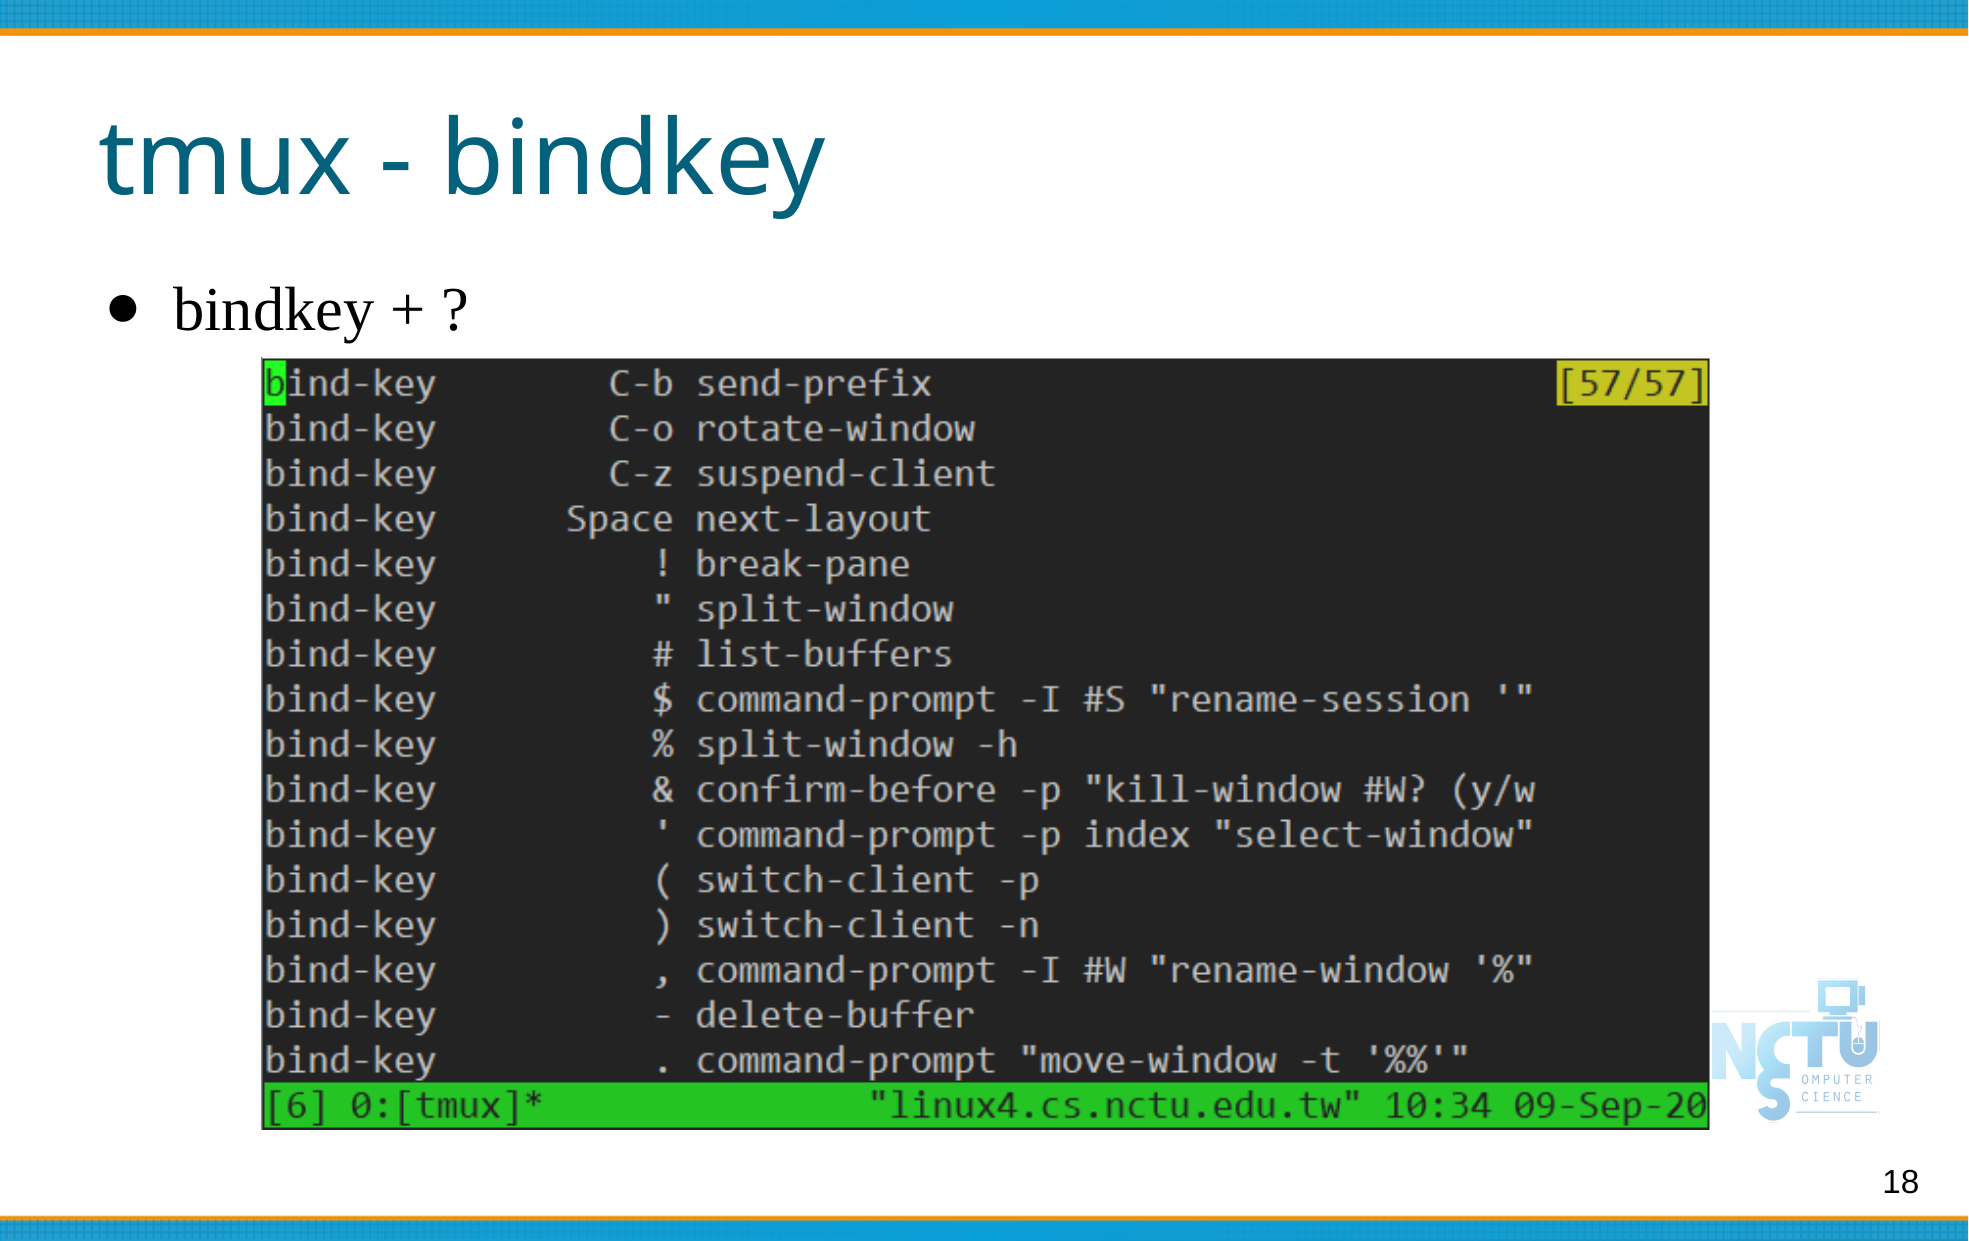

# tmux - bindkey
bindkey + ?